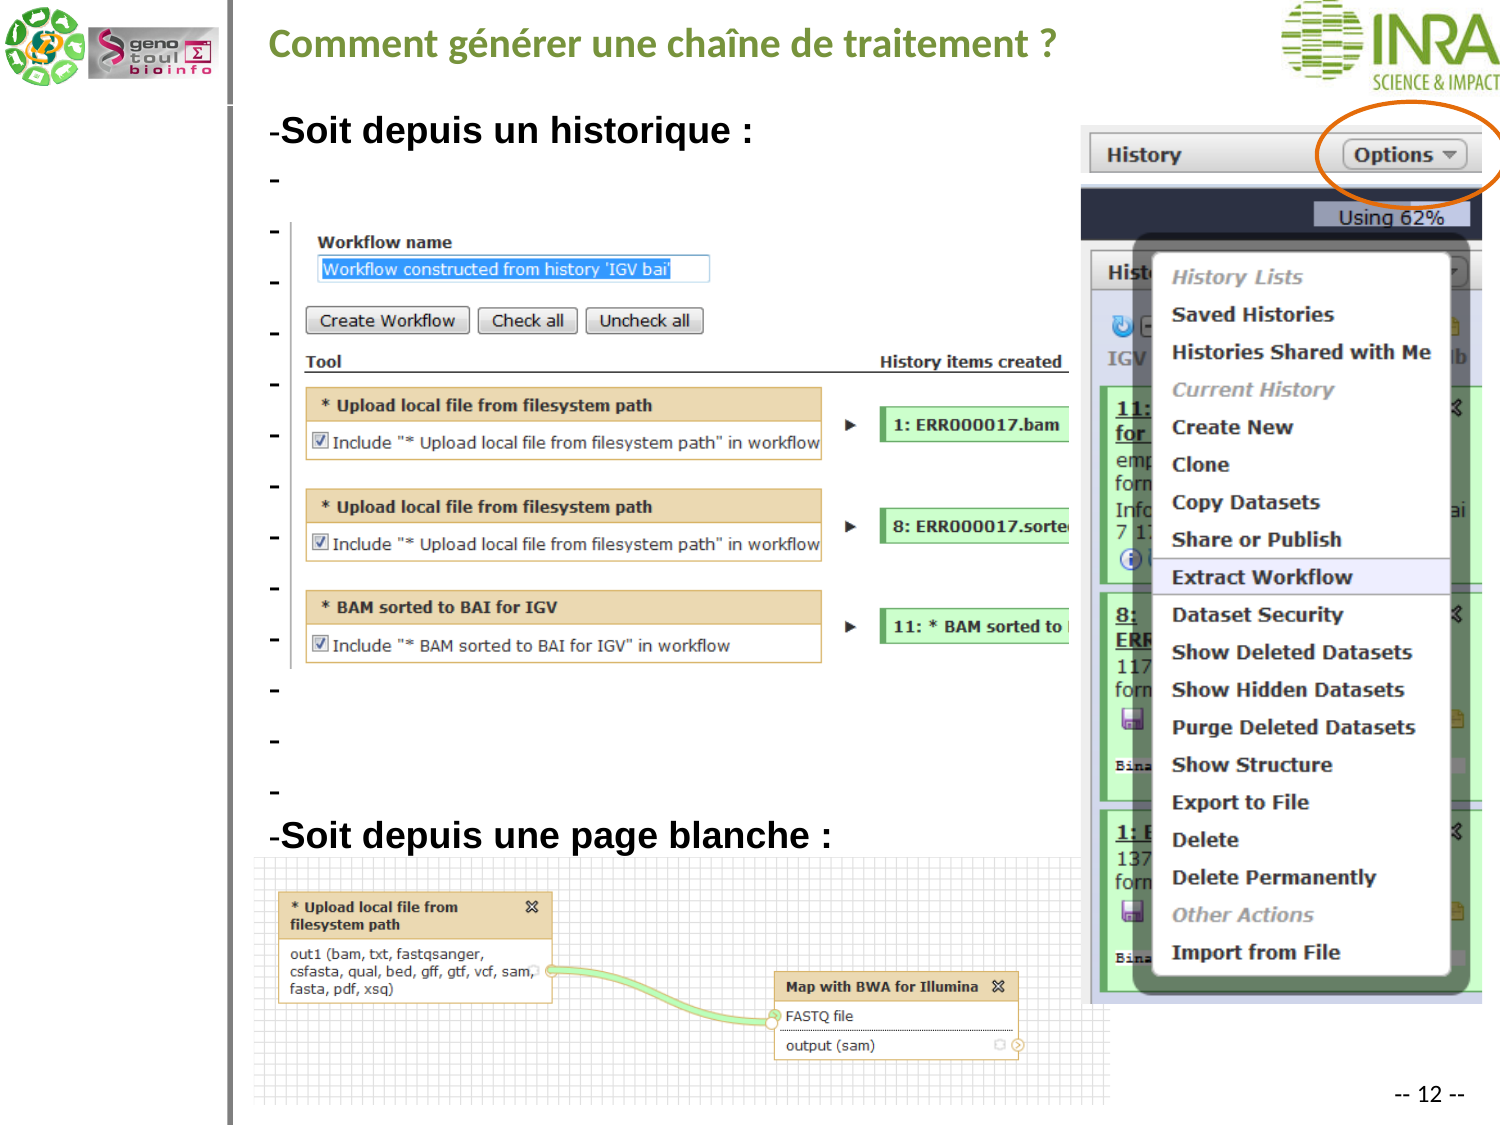

Comment générer une chaîne de traitement ?
Soit depuis un historique :
Soit depuis une page blanche :
Les résultats produits sont typés,
il n’est donc pas possible de brancher une dataset sur un mauvais tool !